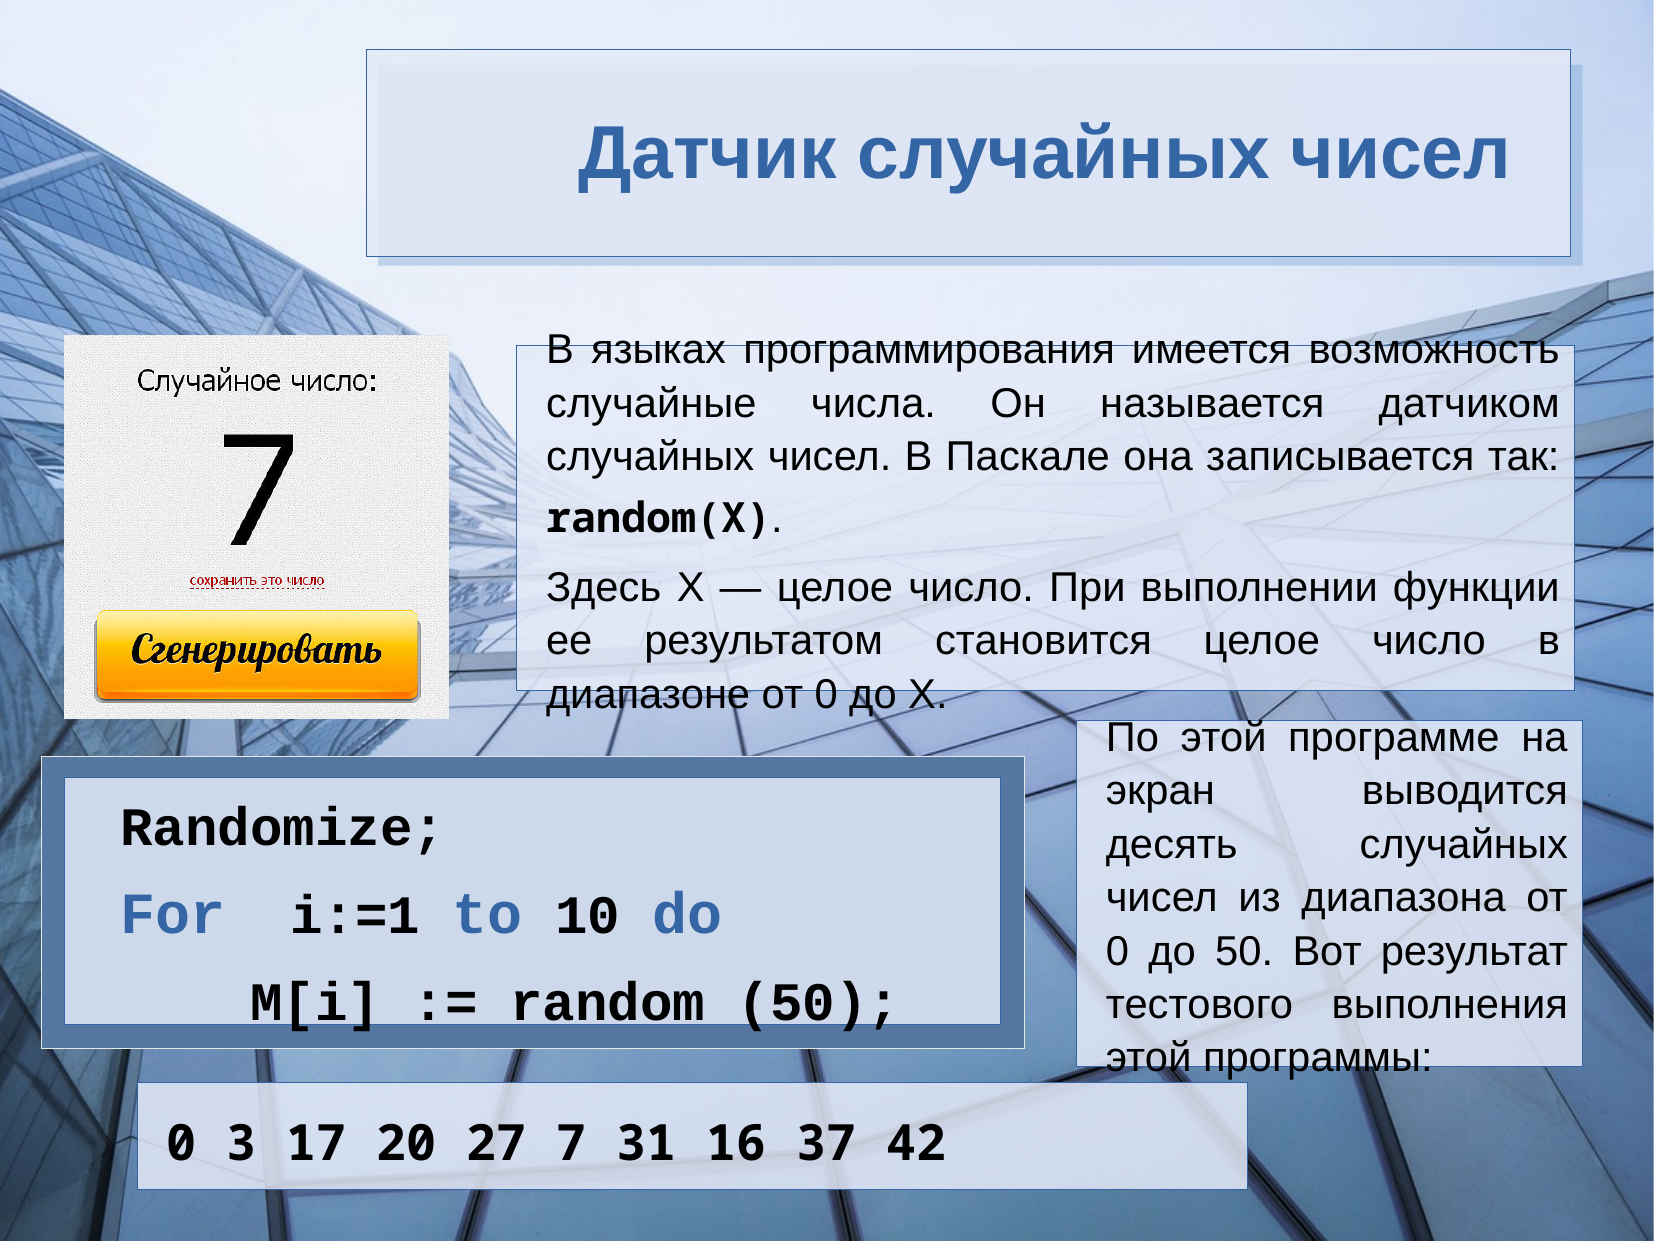

# Датчик случайных чисел
В языках программирования имеется возможность случайные числа. Он называется датчиком случайных чисел. В Паскале она записывается так: random(Х).
Здесь X — целое число. При выполнении функции ее результатом становится целое число в диапазоне от 0 до Х.
По этой программе на экран выводится десять случайных чисел из диапазона от 0 до 50. Вот результат тестового выполнения этой программы:
Randomize;
For i:=1 to 10 do
 M[i] := random (50);
0 3 17 20 27 7 31 16 37 42